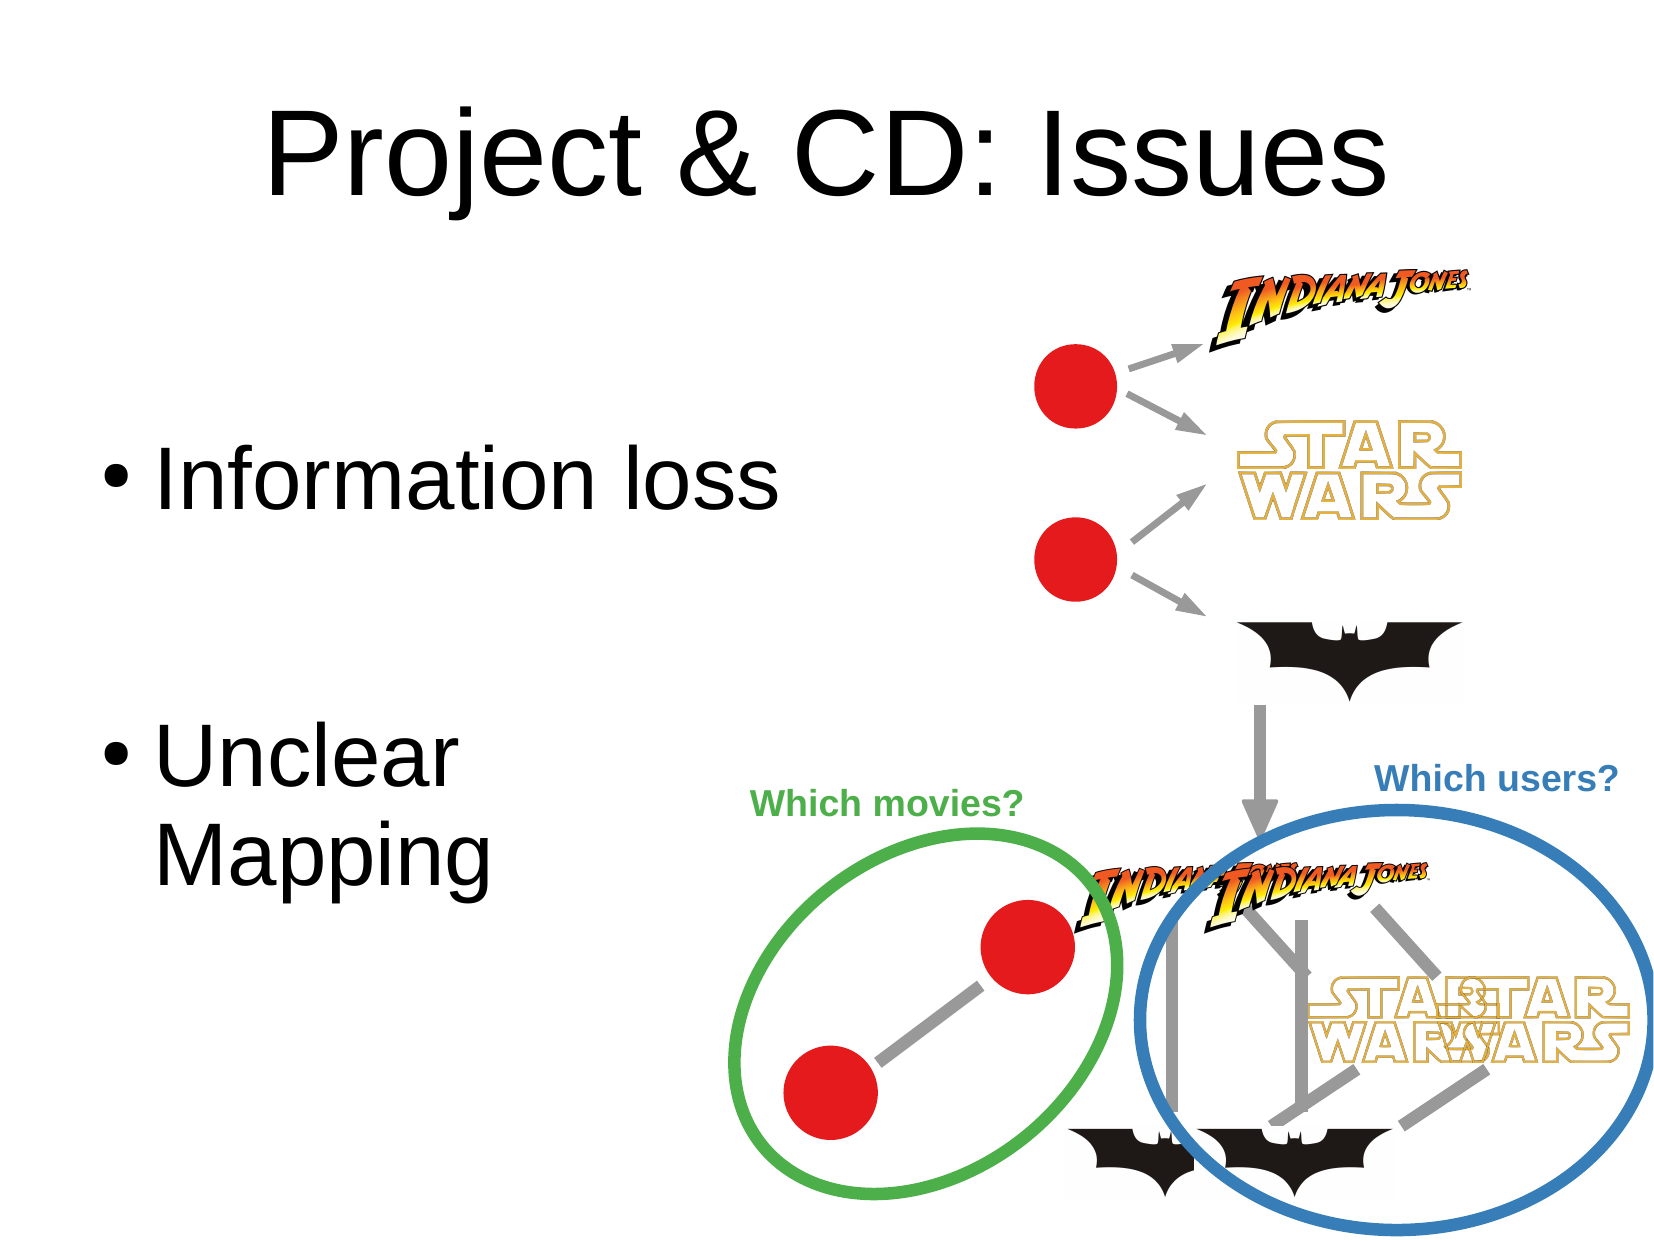

# Project & CD: Issues
Information loss
Unclear Mapping
Which users?
Which movies?